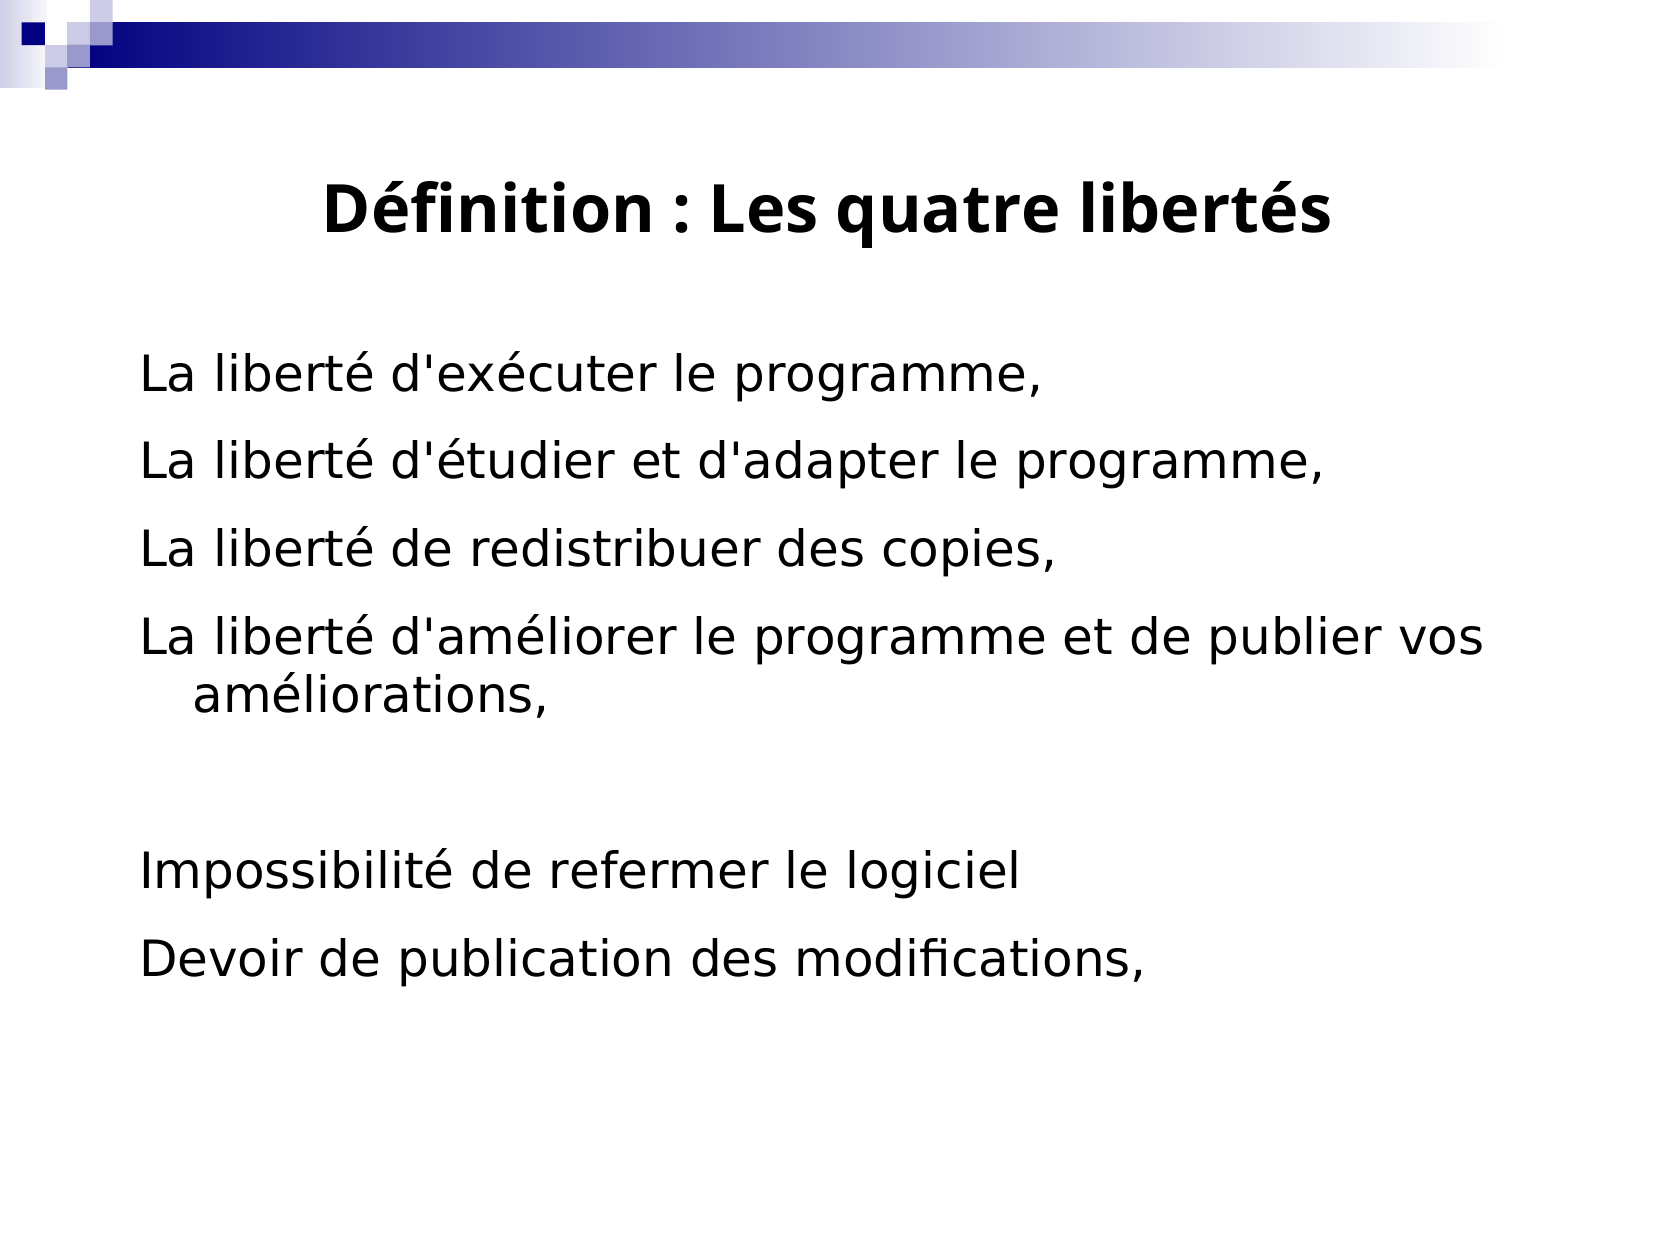

# Définition : Les quatre libertés
La liberté d'exécuter le programme,
La liberté d'étudier et d'adapter le programme,
La liberté de redistribuer des copies,
La liberté d'améliorer le programme et de publier vos améliorations,
Impossibilité de refermer le logiciel
Devoir de publication des modifications,